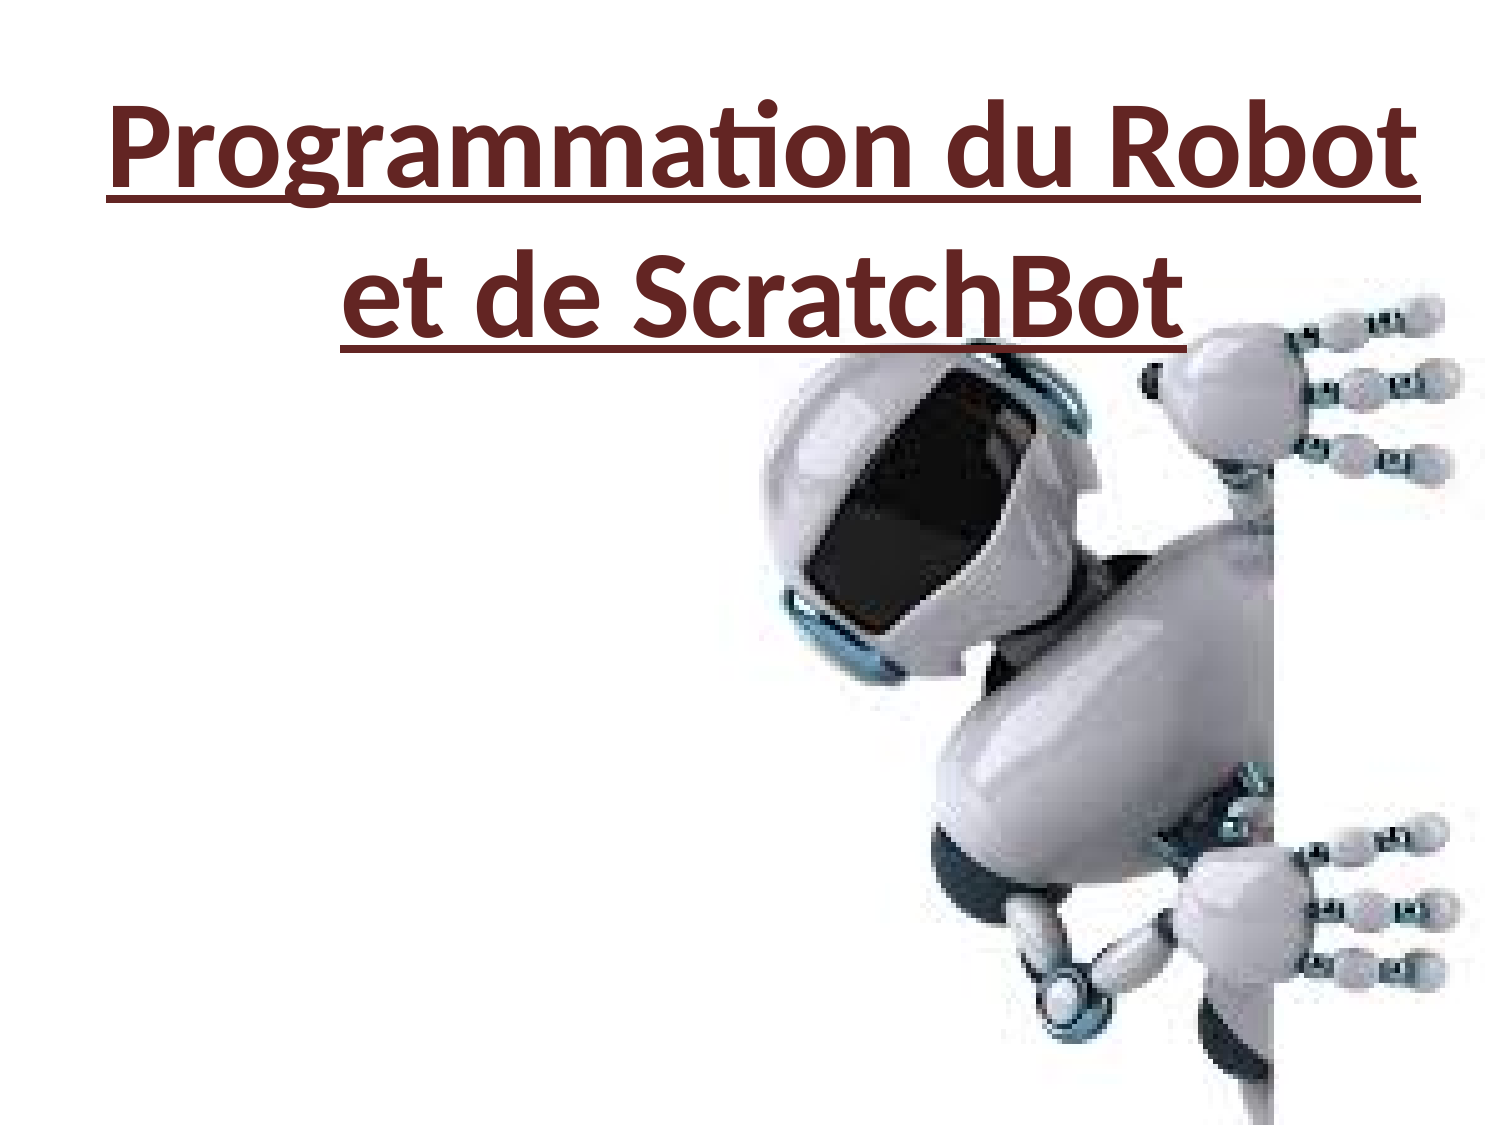

# Programmation du Robot et de ScratchBot